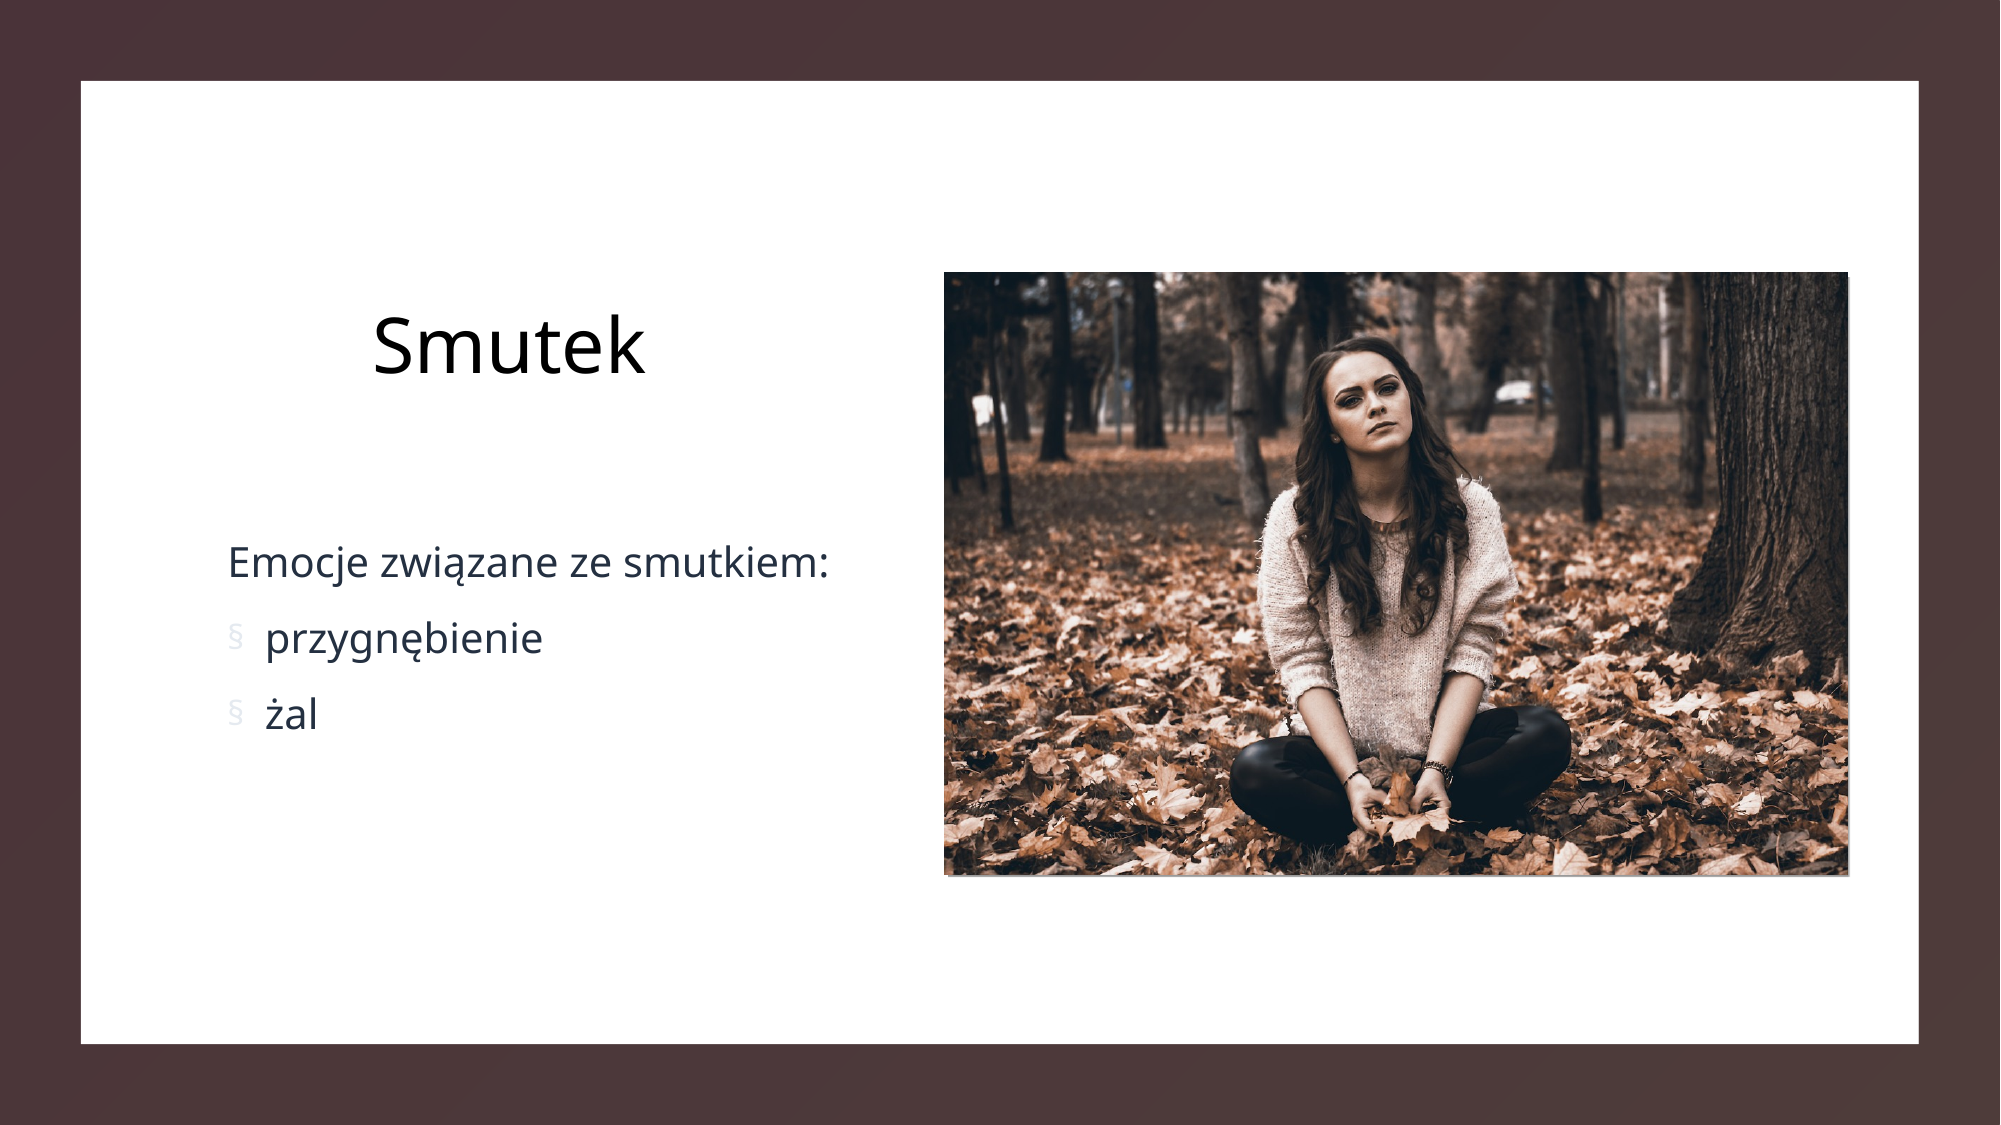

# Smutek
Emocje związane ze smutkiem:
przygnębienie
żal